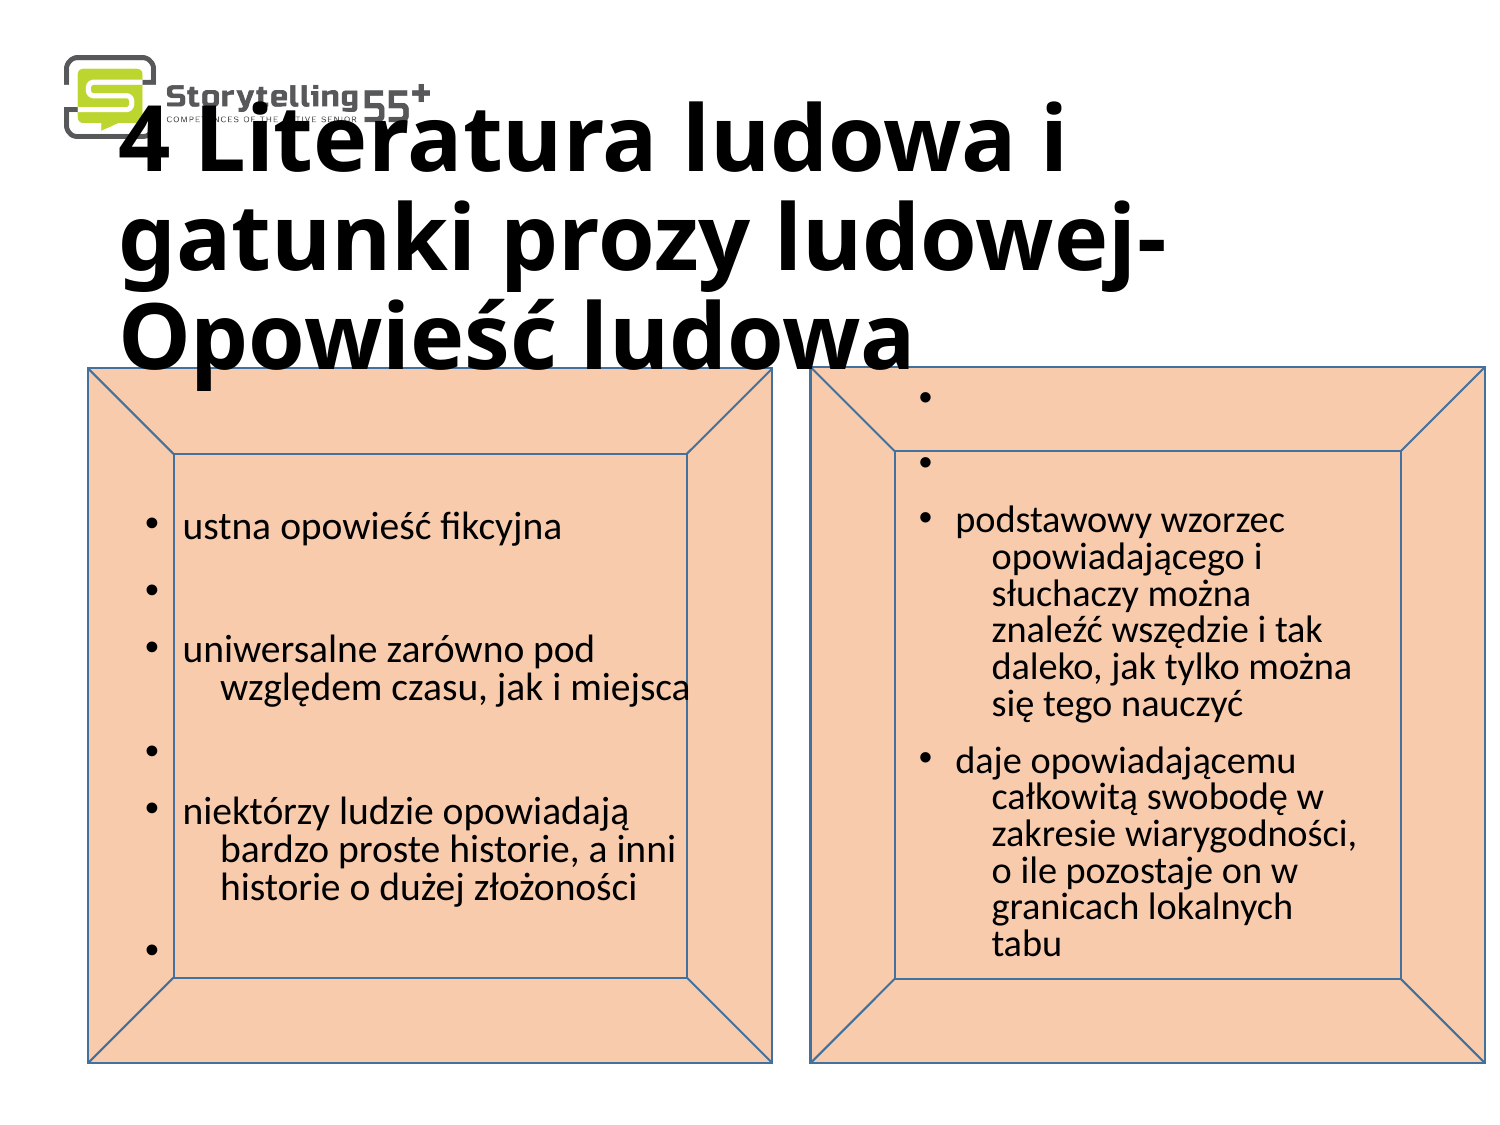

# 4 Literatura ludowa i gatunki prozy ludowej- Opowieść ludowa
podstawowy wzorzec opowiadającego i słuchaczy można znaleźć wszędzie i tak daleko, jak tylko można się tego nauczyć
daje opowiadającemu całkowitą swobodę w zakresie wiarygodności, o ile pozostaje on w granicach lokalnych tabu
ustna opowieść fikcyjna
uniwersalne zarówno pod względem czasu, jak i miejsca
niektórzy ludzie opowiadają bardzo proste historie, a inni historie o dużej złożoności